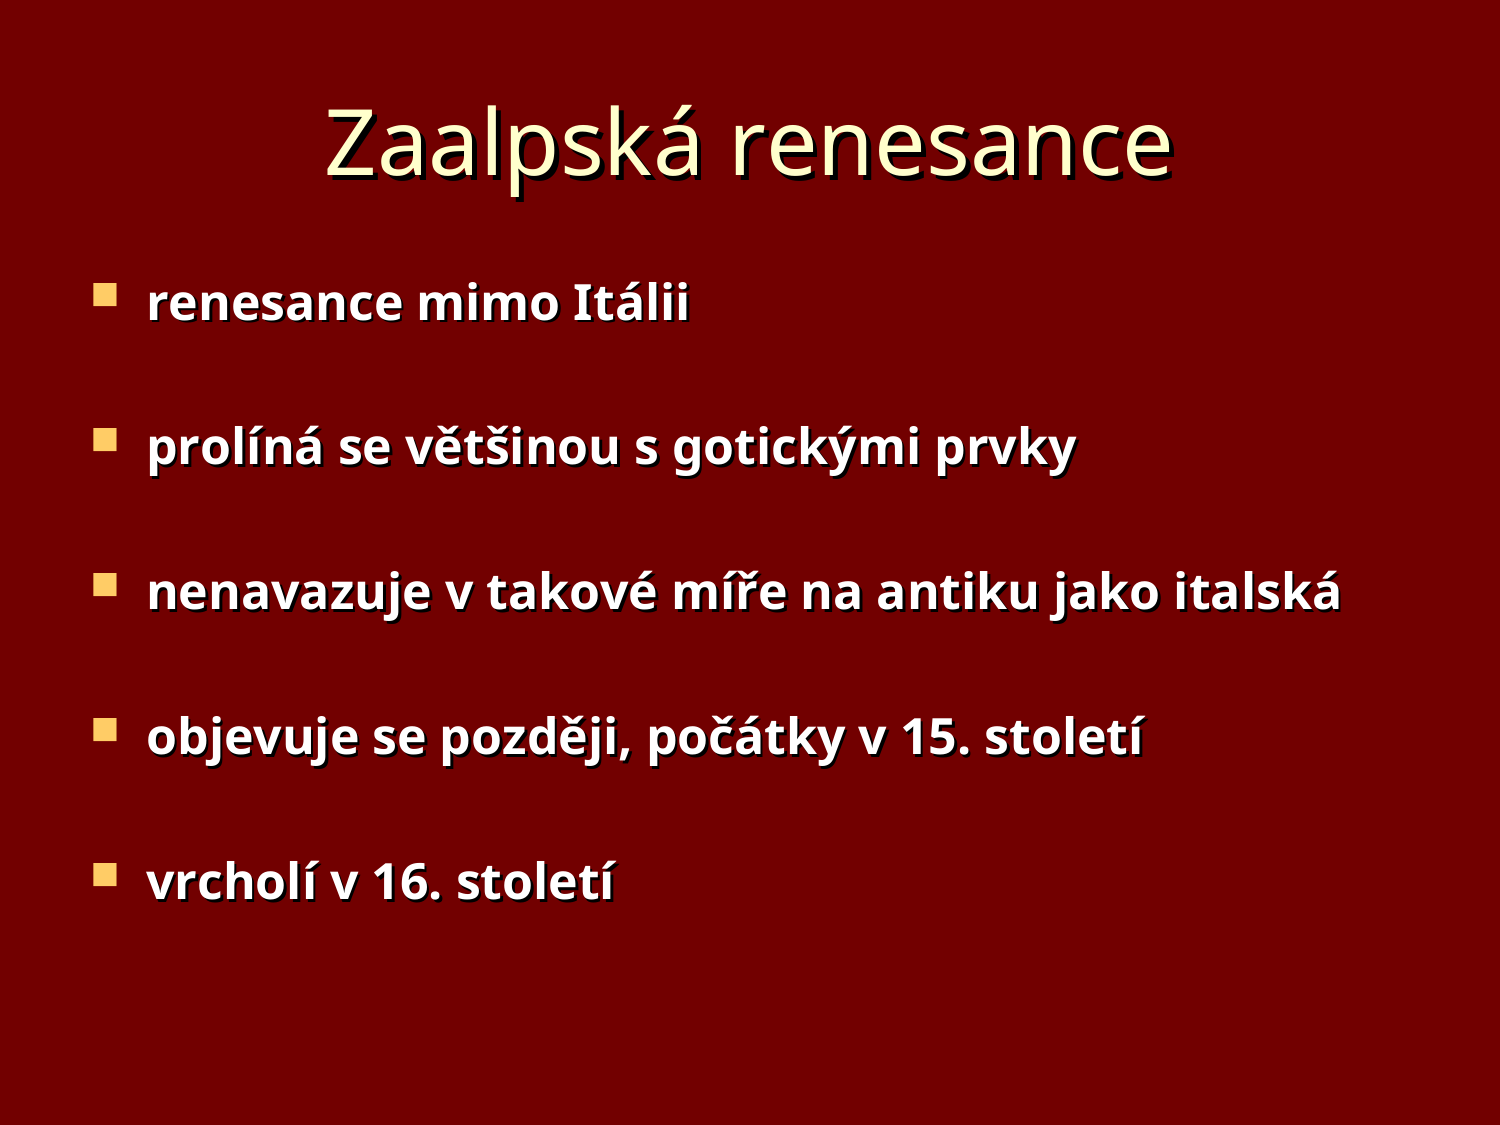

# Zaalpská renesance
renesance mimo Itálii
prolíná se většinou s gotickými prvky
nenavazuje v takové míře na antiku jako italská
objevuje se později, počátky v 15. století
vrcholí v 16. století